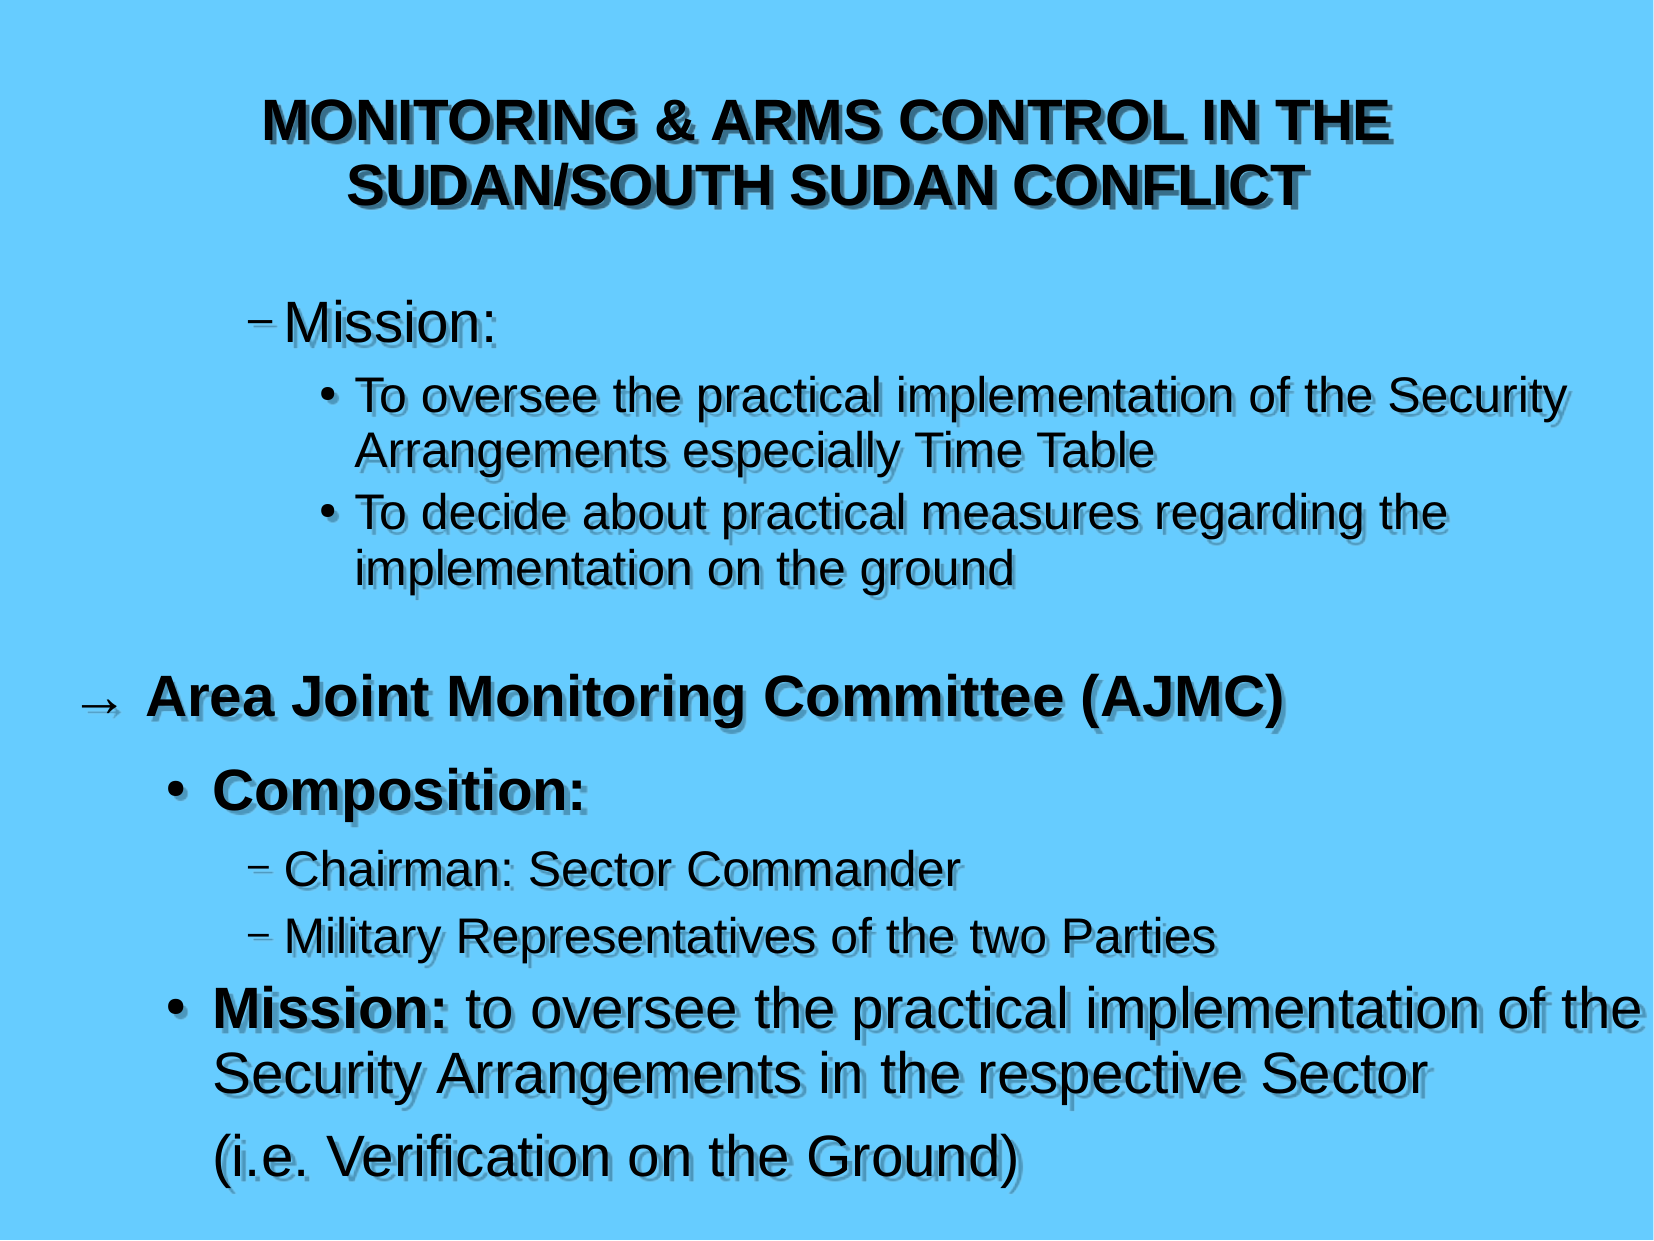

# MONITORING & ARMS CONTROL IN THE SUDAN/SOUTH SUDAN CONFLICT
Mission:
To oversee the practical implementation of the Security Arrangements especially Time Table
To decide about practical measures regarding the implementation on the ground
→ Area Joint Monitoring Committee (AJMC)
Composition:
Chairman: Sector Commander
Military Representatives of the two Parties
Mission: to oversee the practical implementation of the Security Arrangements in the respective Sector
(i.e. Verification on the Ground)